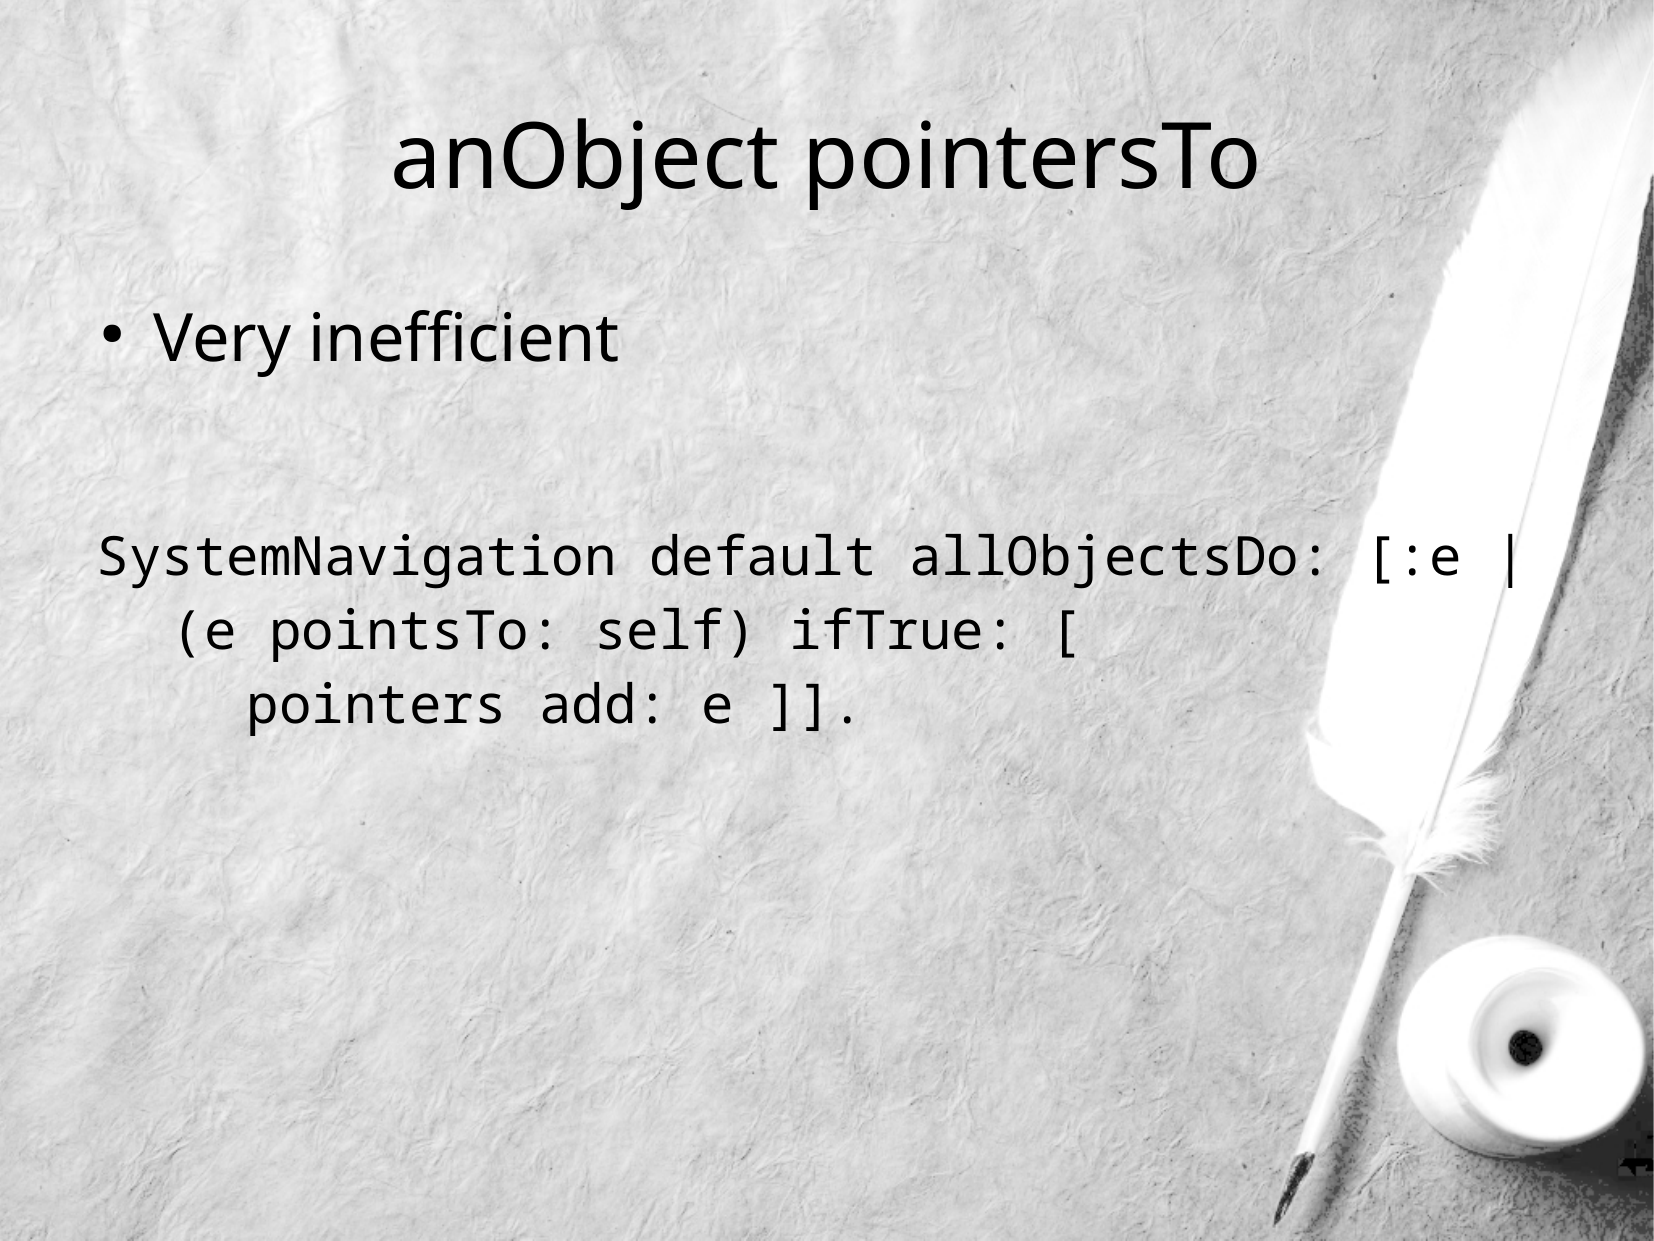

# anObject pointersTo
Very inefficient
SystemNavigation default allObjectsDo: [:e |
	(e pointsTo: self) ifTrue: [
		pointers add: e ]].